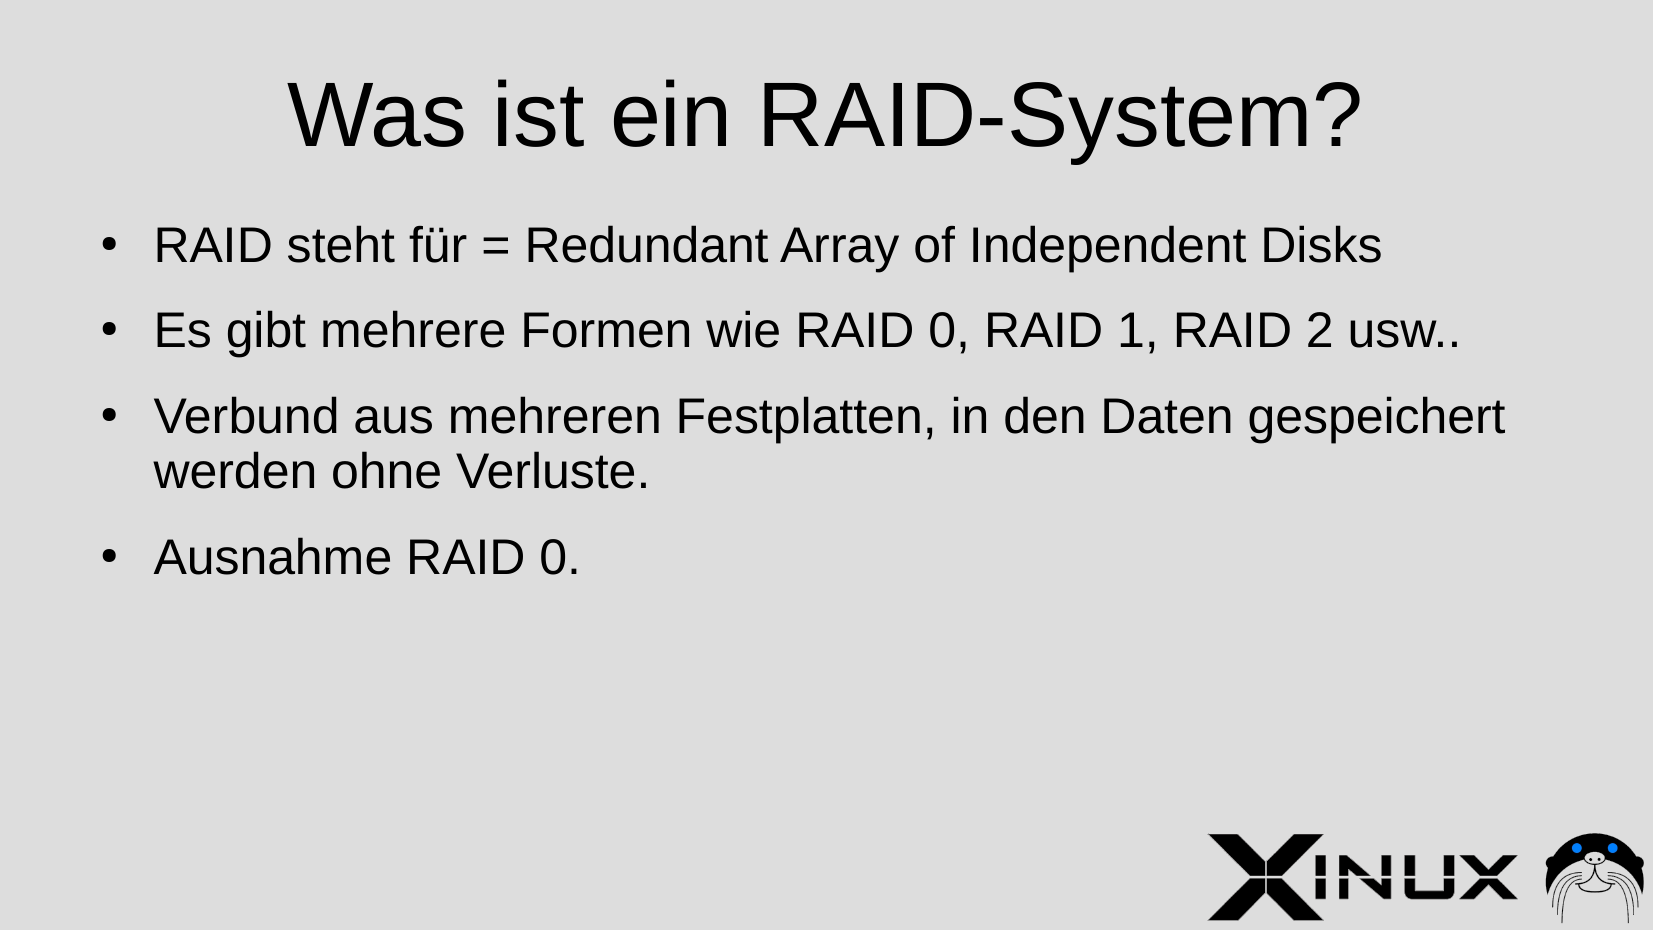

# Was ist ein RAID-System?
RAID steht für = Redundant Array of Independent Disks
Es gibt mehrere Formen wie RAID 0, RAID 1, RAID 2 usw..
Verbund aus mehreren Festplatten, in den Daten gespeichert werden ohne Verluste.
Ausnahme RAID 0.